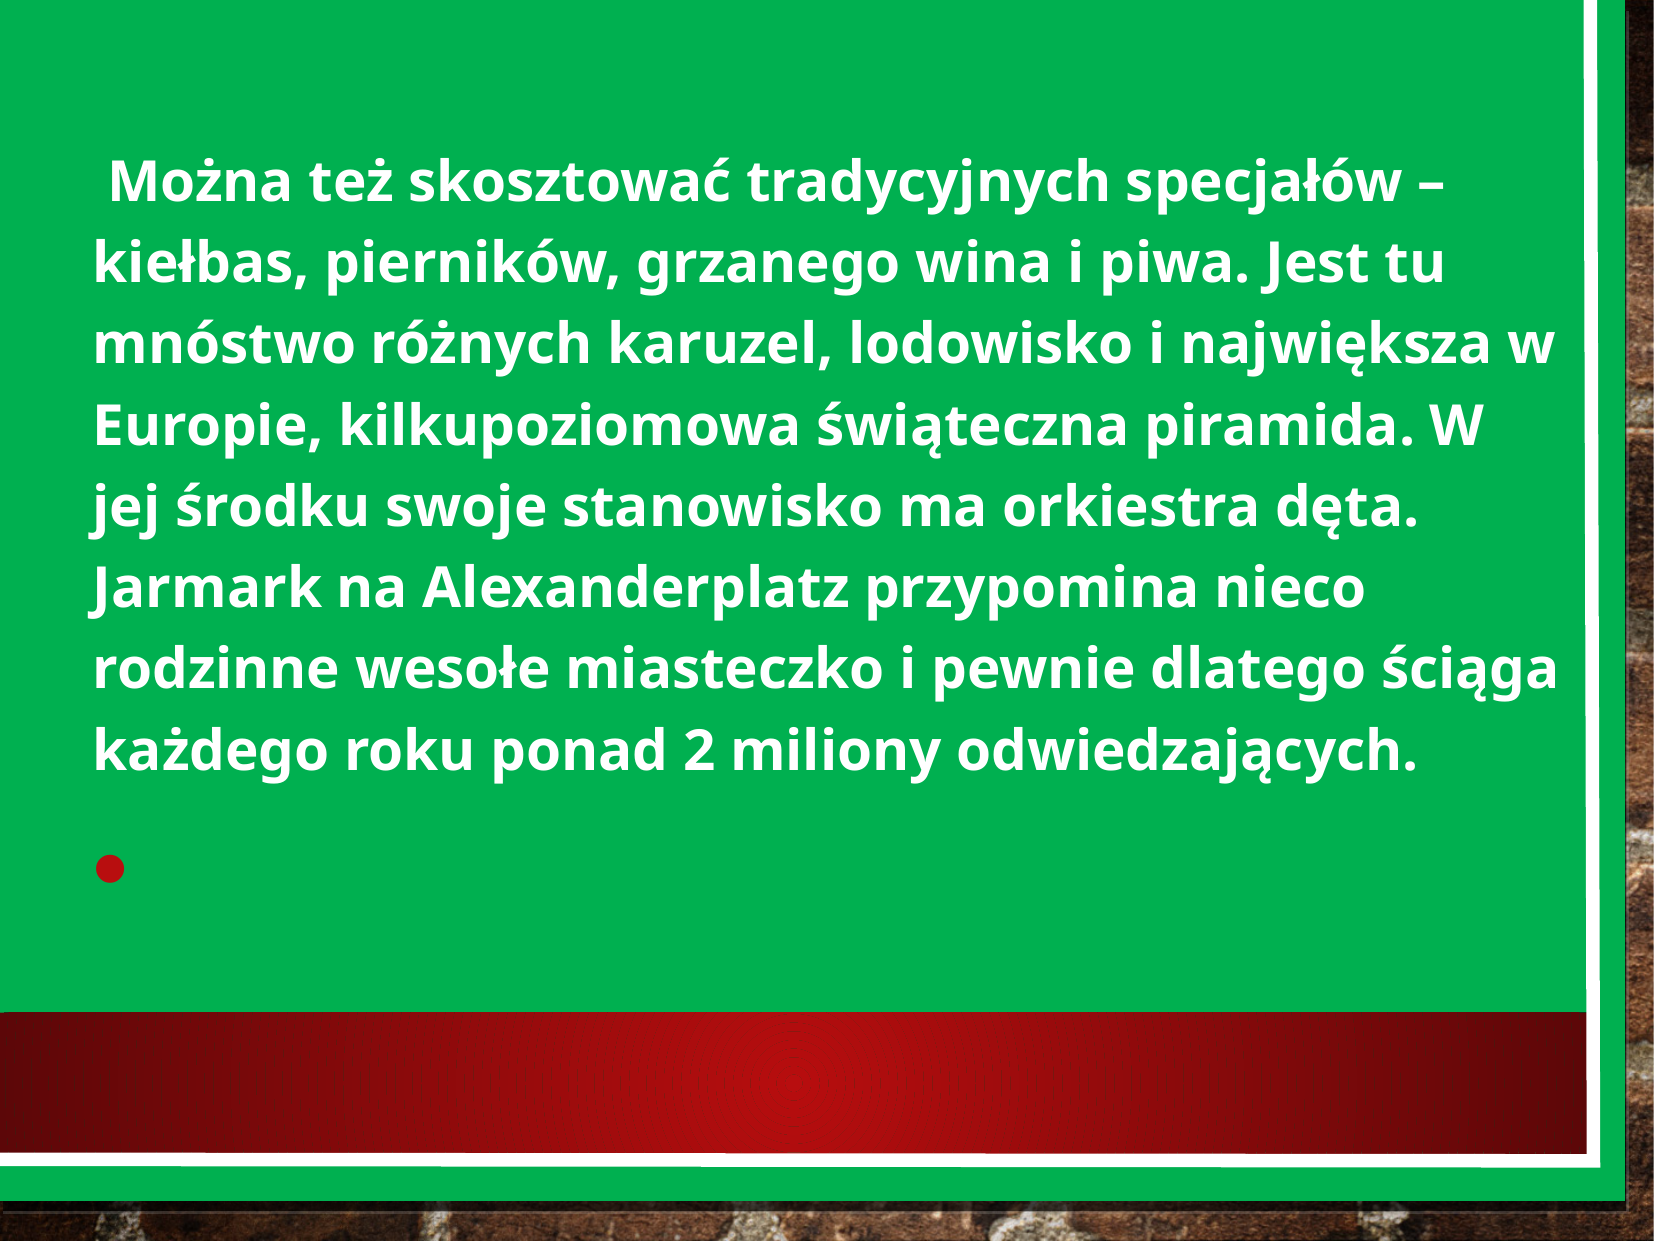

# Można też skosztować tradycyjnych specjałów – kiełbas, pierników, grzanego wina i piwa. Jest tu mnóstwo różnych karuzel, lodowisko i największa w Europie, kilkupoziomowa świąteczna piramida. W jej środku swoje stanowisko ma orkiestra dęta. Jarmark na Alexanderplatz przypomina nieco rodzinne wesołe miasteczko i pewnie dlatego ściąga każdego roku ponad 2 miliony odwiedzających.